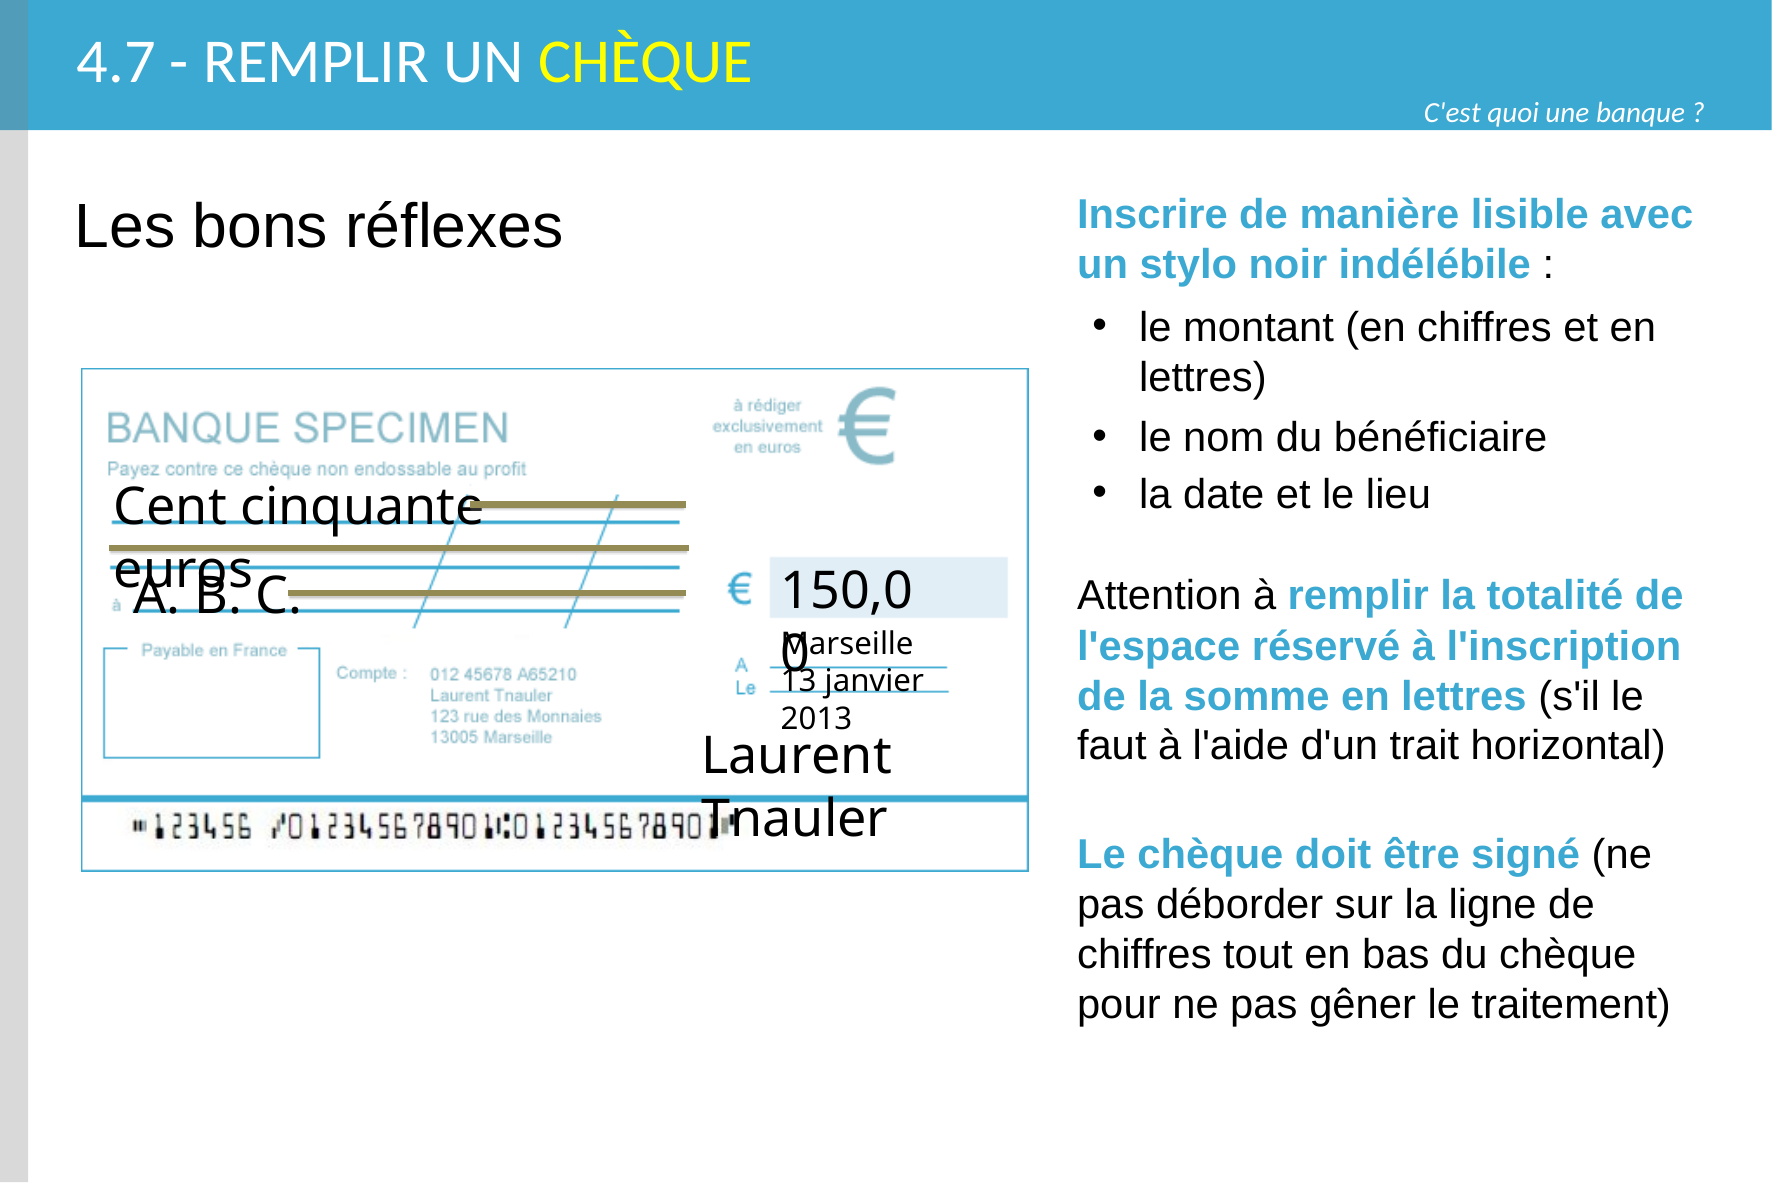

# 4.7 - REMPLIR UN CHÈQUE
Inscrire de manière lisible avec un stylo noir indélébile :
Les bons réflexes
le montant (en chiffres et en lettres)
le nom du bénéficiaire
la date et le lieu
Cent cinquante euros
150,00
A. B. C.
Attention à remplir la totalité de l'espace réservé à l'inscription de la somme en lettres (s'il le faut à l'aide d'un trait horizontal)
Marseille
13 janvier 2013
Laurent Tnauler
Le chèque doit être signé (ne pas déborder sur la ligne de chiffres tout en bas du chèque pour ne pas gêner le traitement)